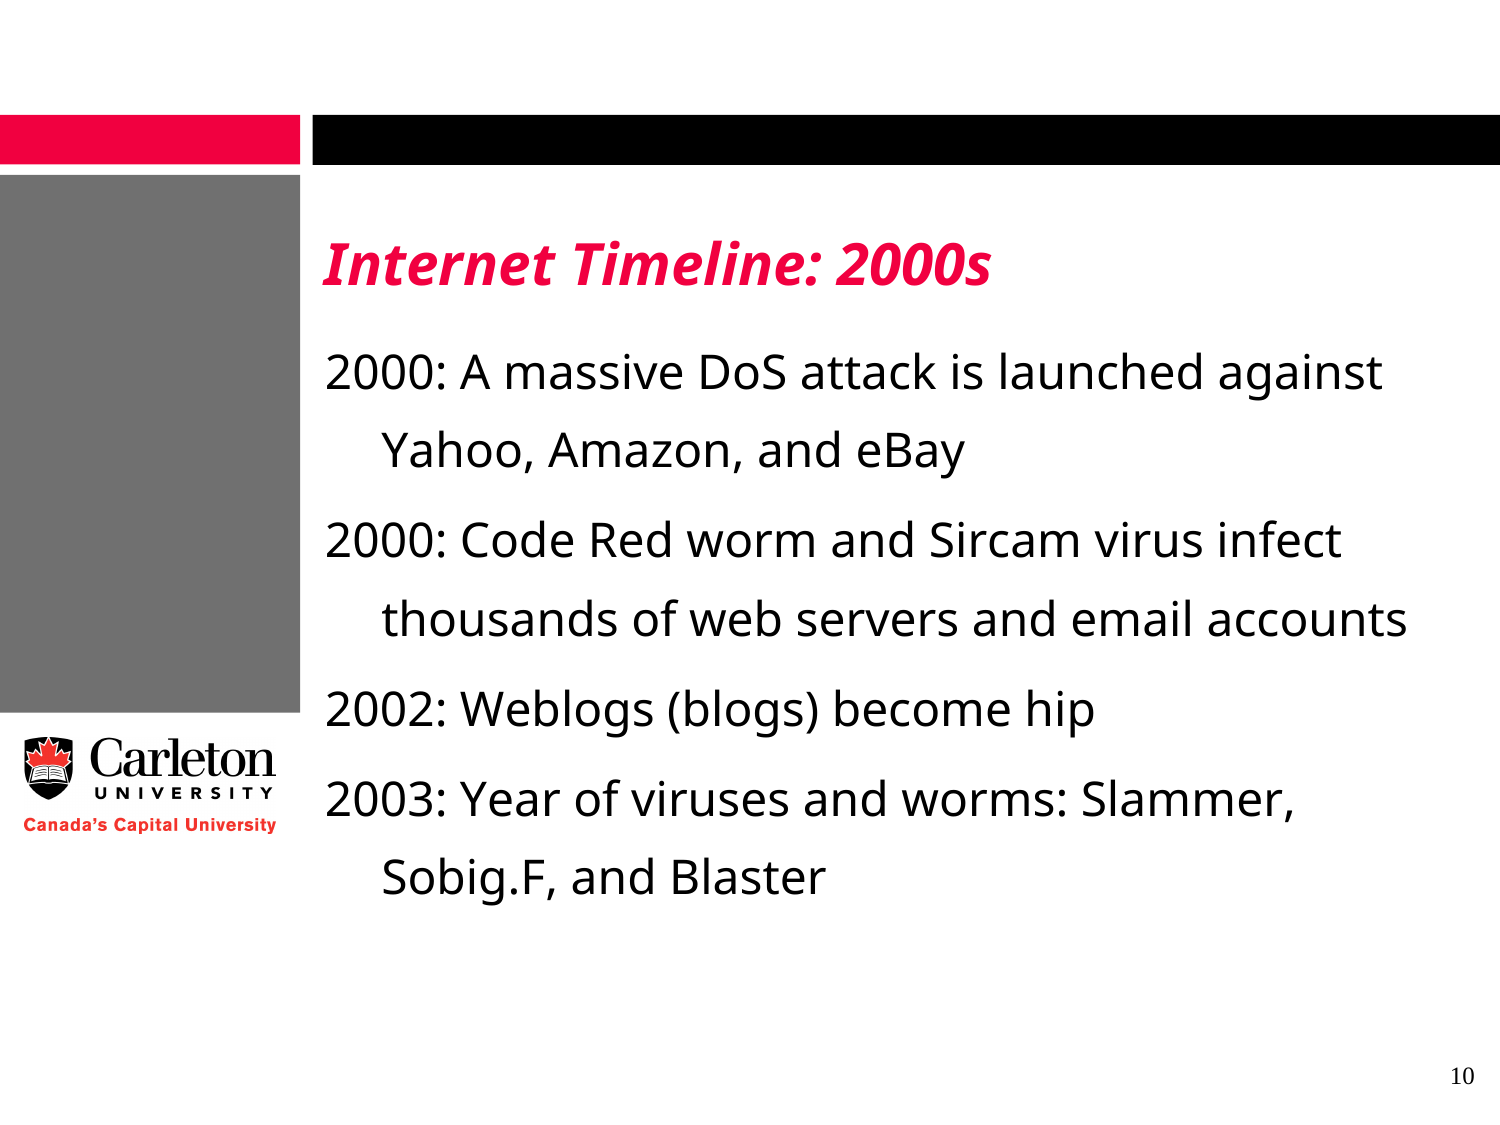

# Internet Timeline: 2000s
2000: A massive DoS attack is launched against Yahoo, Amazon, and eBay
2000: Code Red worm and Sircam virus infect thousands of web servers and email accounts
2002: Weblogs (blogs) become hip
2003: Year of viruses and worms: Slammer, Sobig.F, and Blaster
10